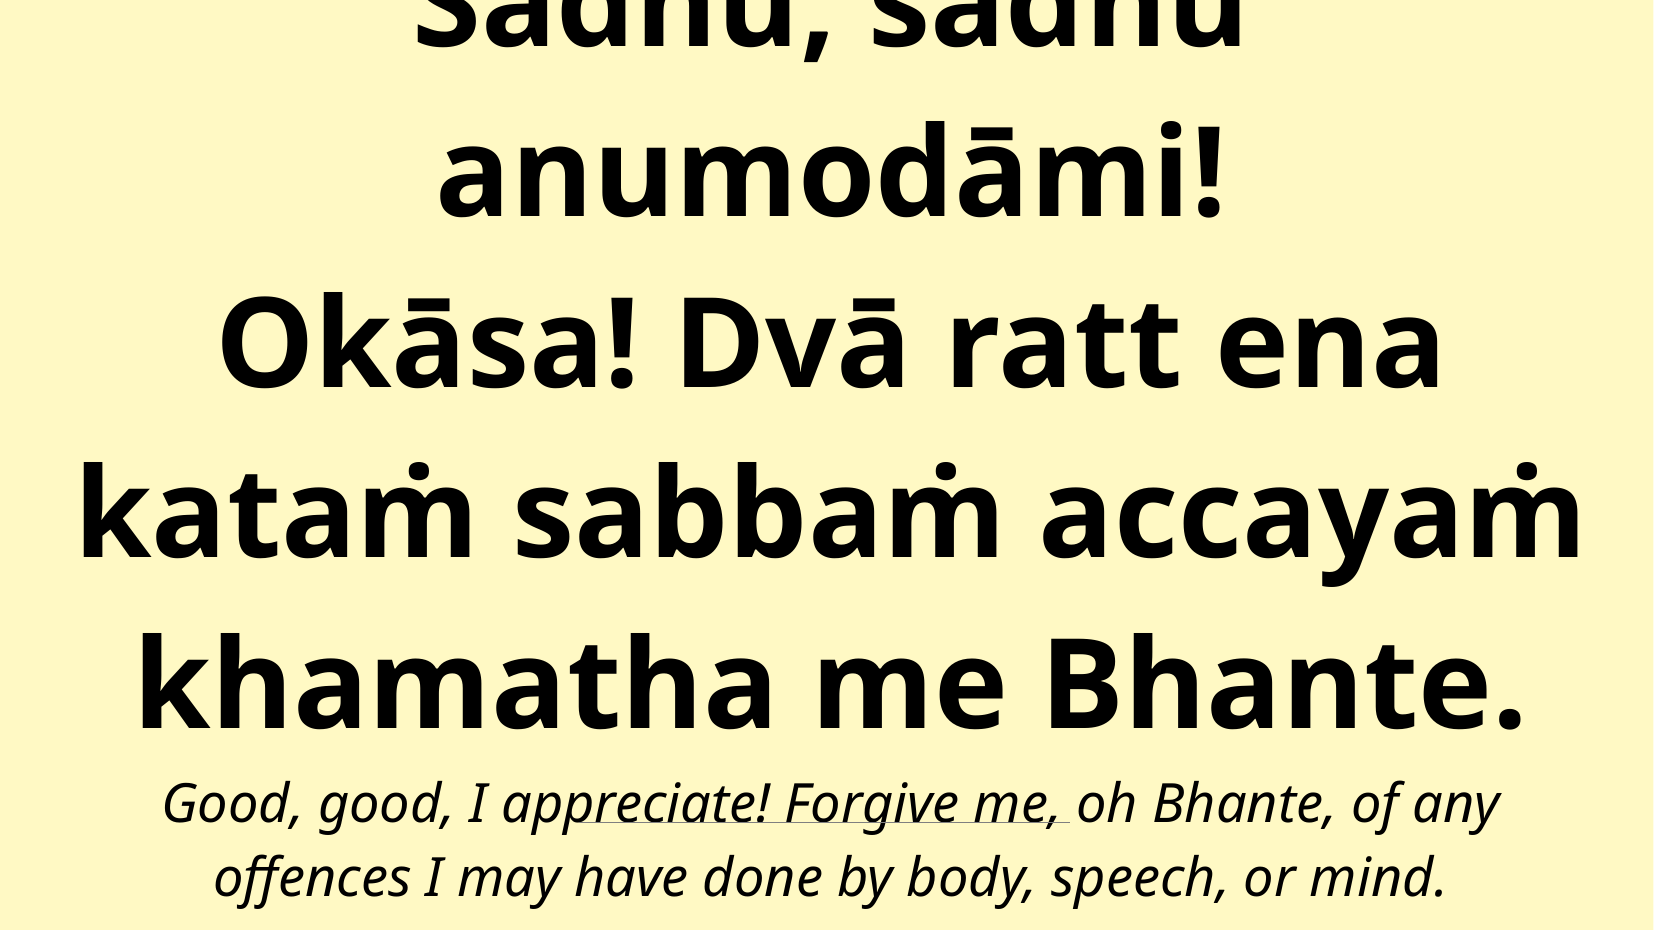

# Sādhu, sādhu anumodāmi!
Okāsa! Dvā ratt ena kataṁ sabbaṁ accayaṁ khamatha me Bhante.
Good, good, I appreciate! Forgive me, oh Bhante, of any offences I may have done by body, speech, or mind.
Bhantes: Kamāmi kamitabbaṁ. I forgive